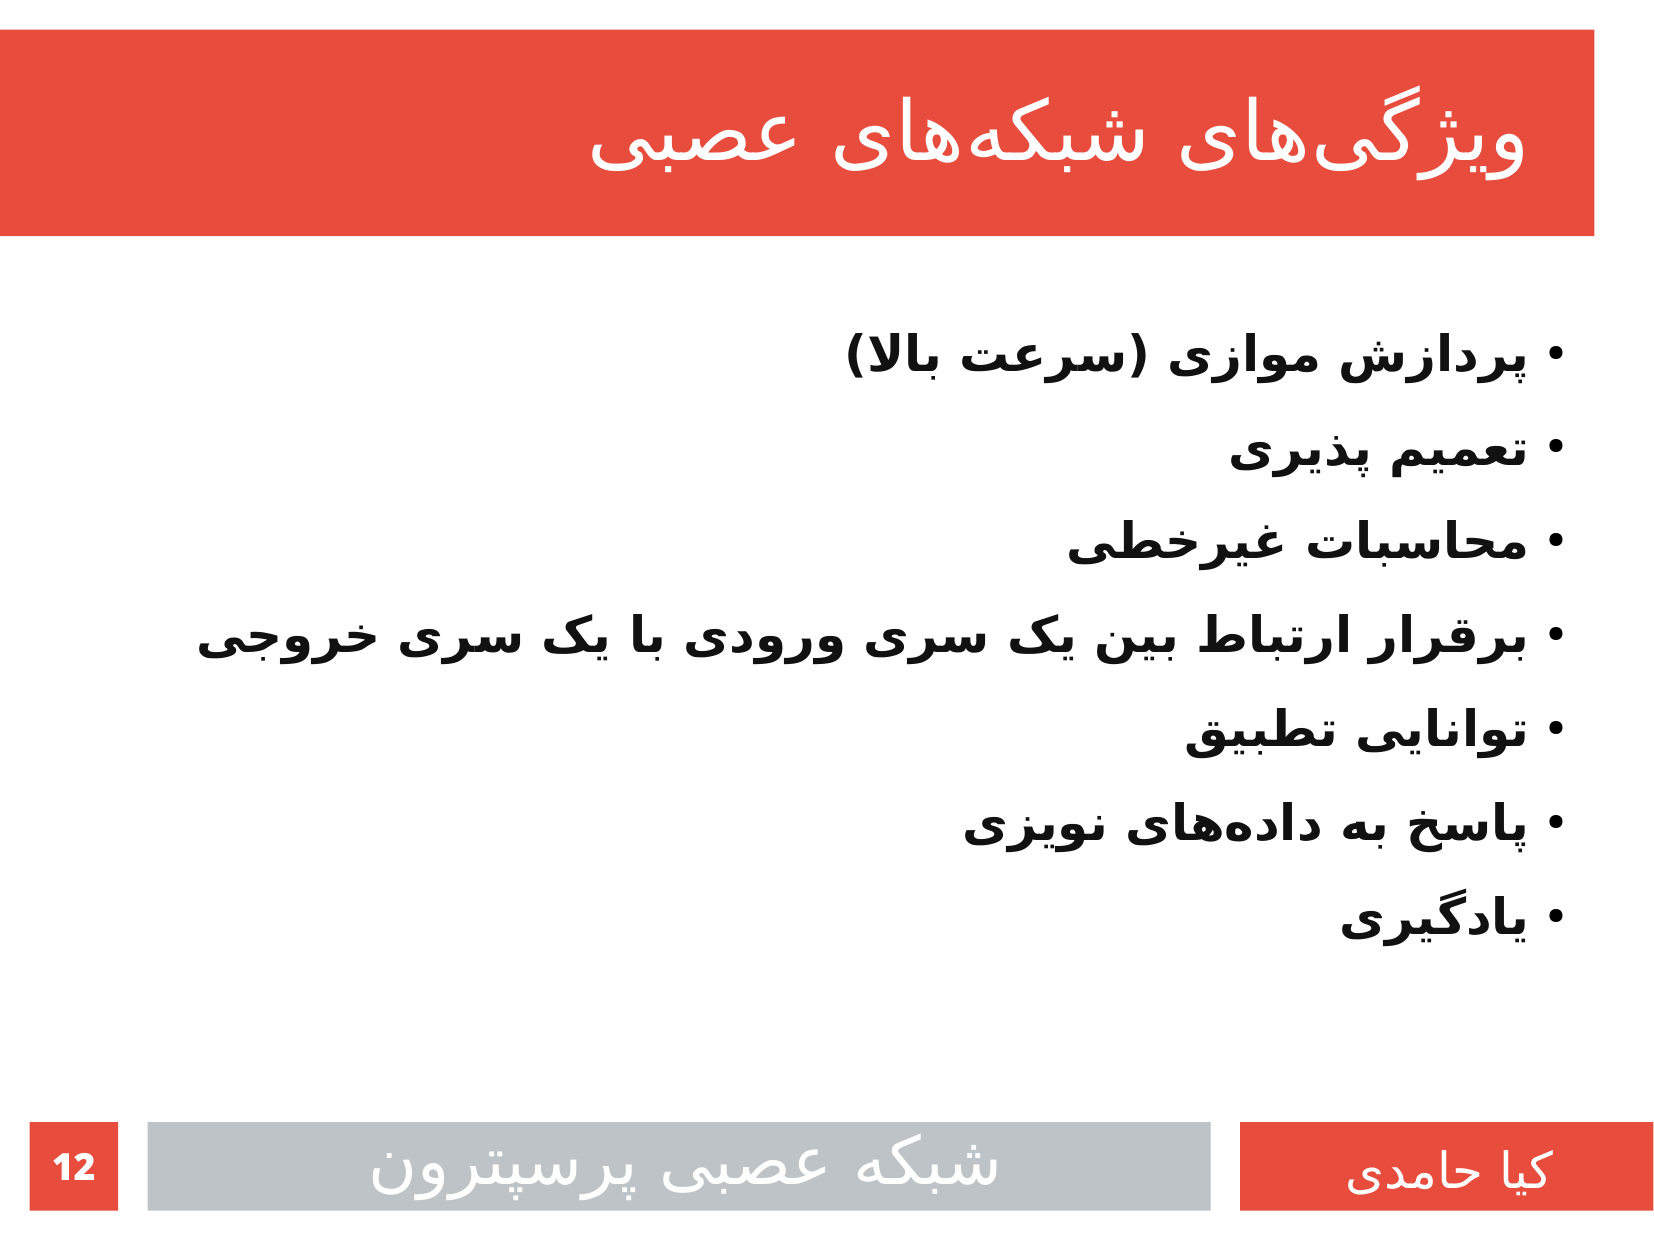

ویژگی‌های شبکه‌های عصبی
# پردازش موازی (سرعت بالا)
 تعمیم پذیری
 محاسبات غیرخطی
 برقرار ارتباط بین یک سری ورودی با یک سری خروجی
 توانایی تطبیق
 پاسخ به داده‌های نویزی
 یادگیری
12
 شبکه عصبی پرسپترون
کیا حامدی